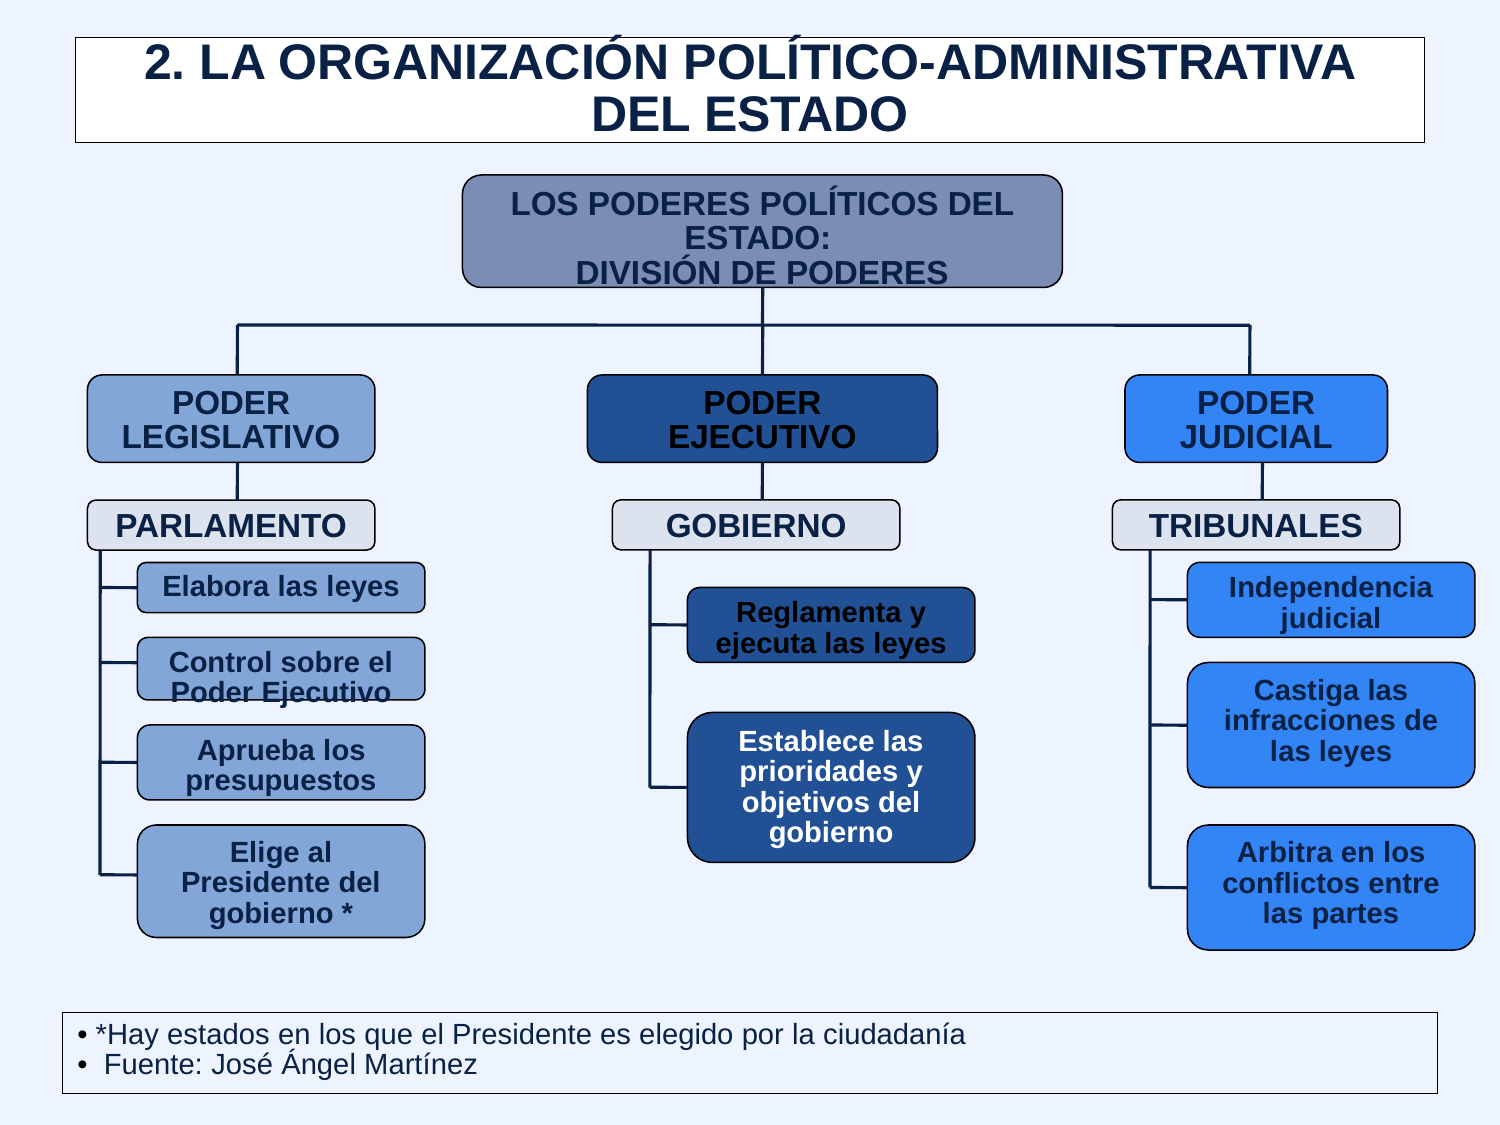

# 2. LA ORGANIZACIÓN POLÍTICO-ADMINISTRATIVA DEL ESTADO
LOS PODERES POLÍTICOS DEL ESTADO:
DIVISIÓN DE PODERES
PODER LEGISLATIVO
PODER EJECUTIVO
PODER JUDICIAL
GOBIERNO
TRIBUNALES
PARLAMENTO
Independencia judicial
Elabora las leyes
Reglamenta y ejecuta las leyes
Control sobre el Poder Ejecutivo
Castiga las infracciones de las leyes
Establece las prioridades y objetivos del gobierno
Aprueba los presupuestos
Elige al Presidente del gobierno *
Arbitra en los conflictos entre las partes
 *Hay estados en los que el Presidente es elegido por la ciudadanía
 Fuente: José Ángel Martínez